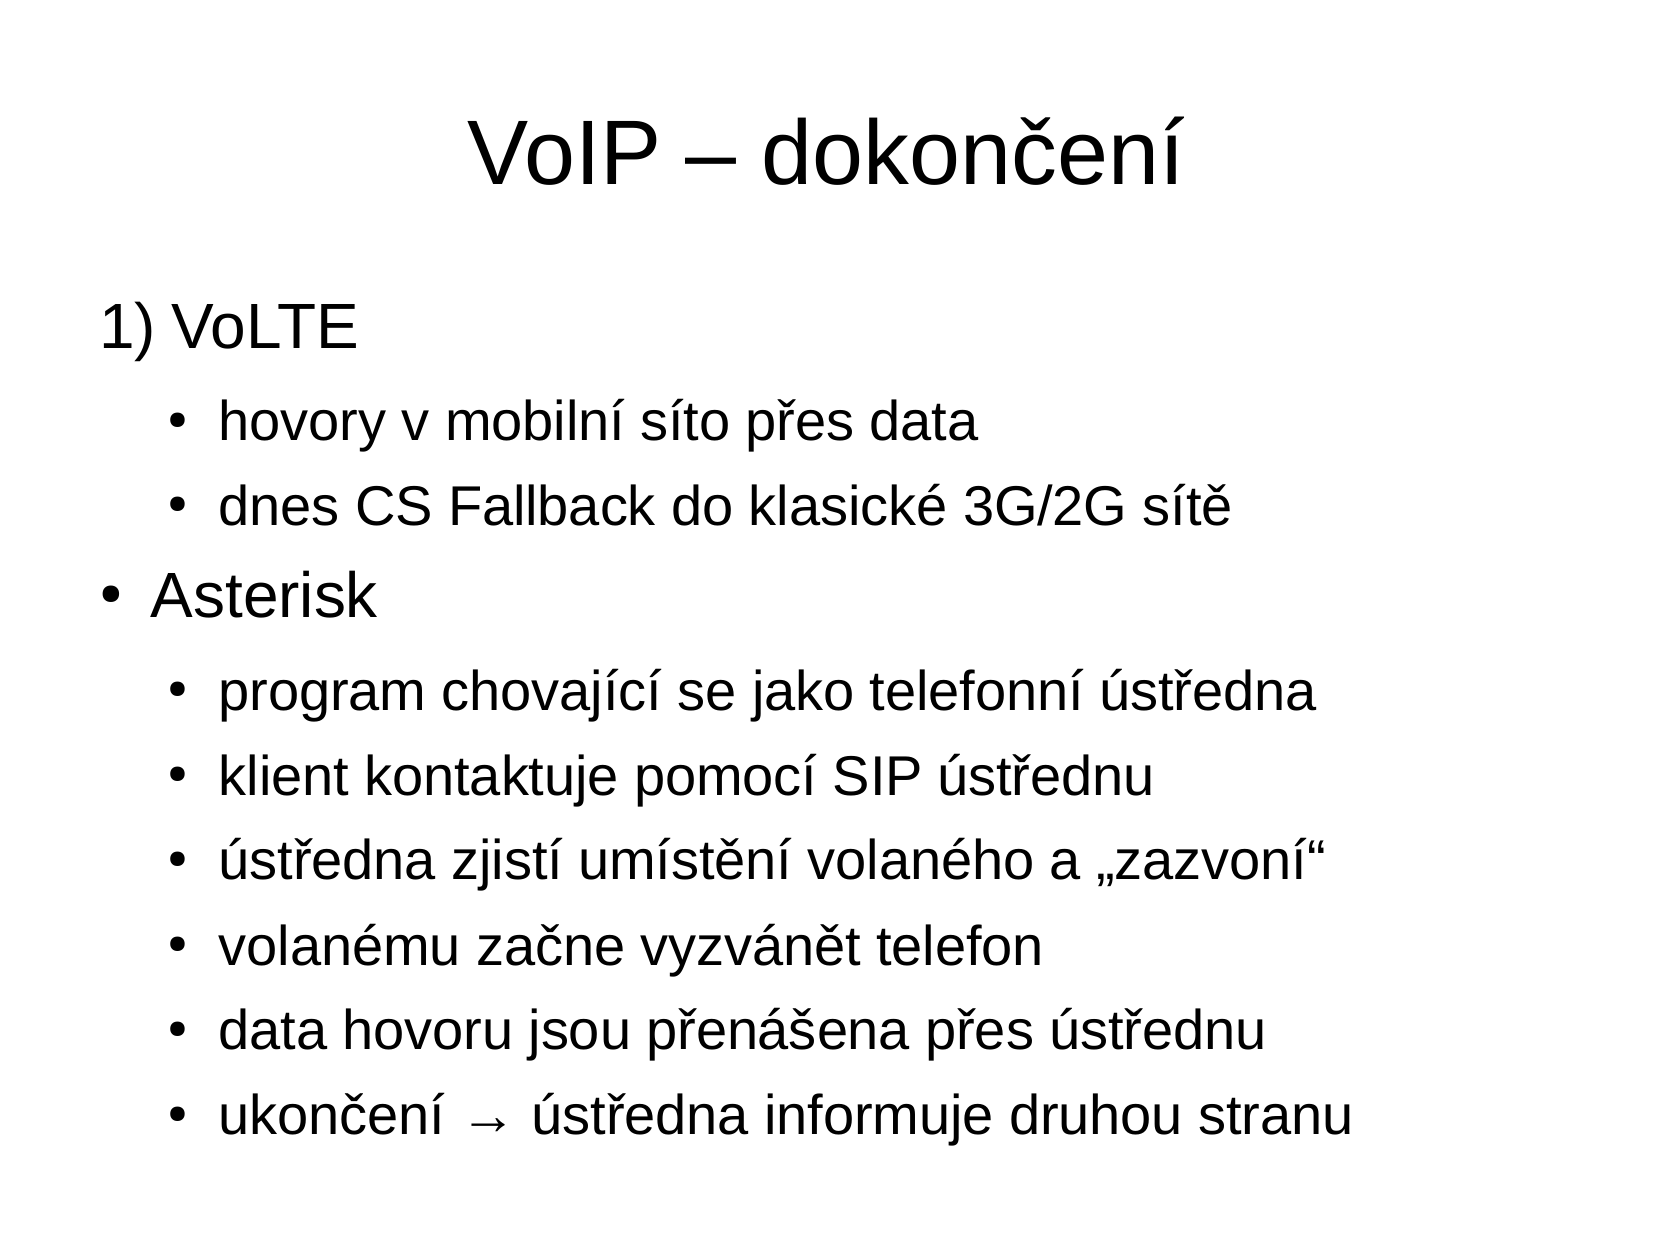

# VoIP – dokončení
 VoLTE
hovory v mobilní síto přes data
dnes CS Fallback do klasické 3G/2G sítě
Asterisk
program chovající se jako telefonní ústředna
klient kontaktuje pomocí SIP ústřednu
ústředna zjistí umístění volaného a „zazvoní“
volanému začne vyzvánět telefon
data hovoru jsou přenášena přes ústřednu
ukončení → ústředna informuje druhou stranu